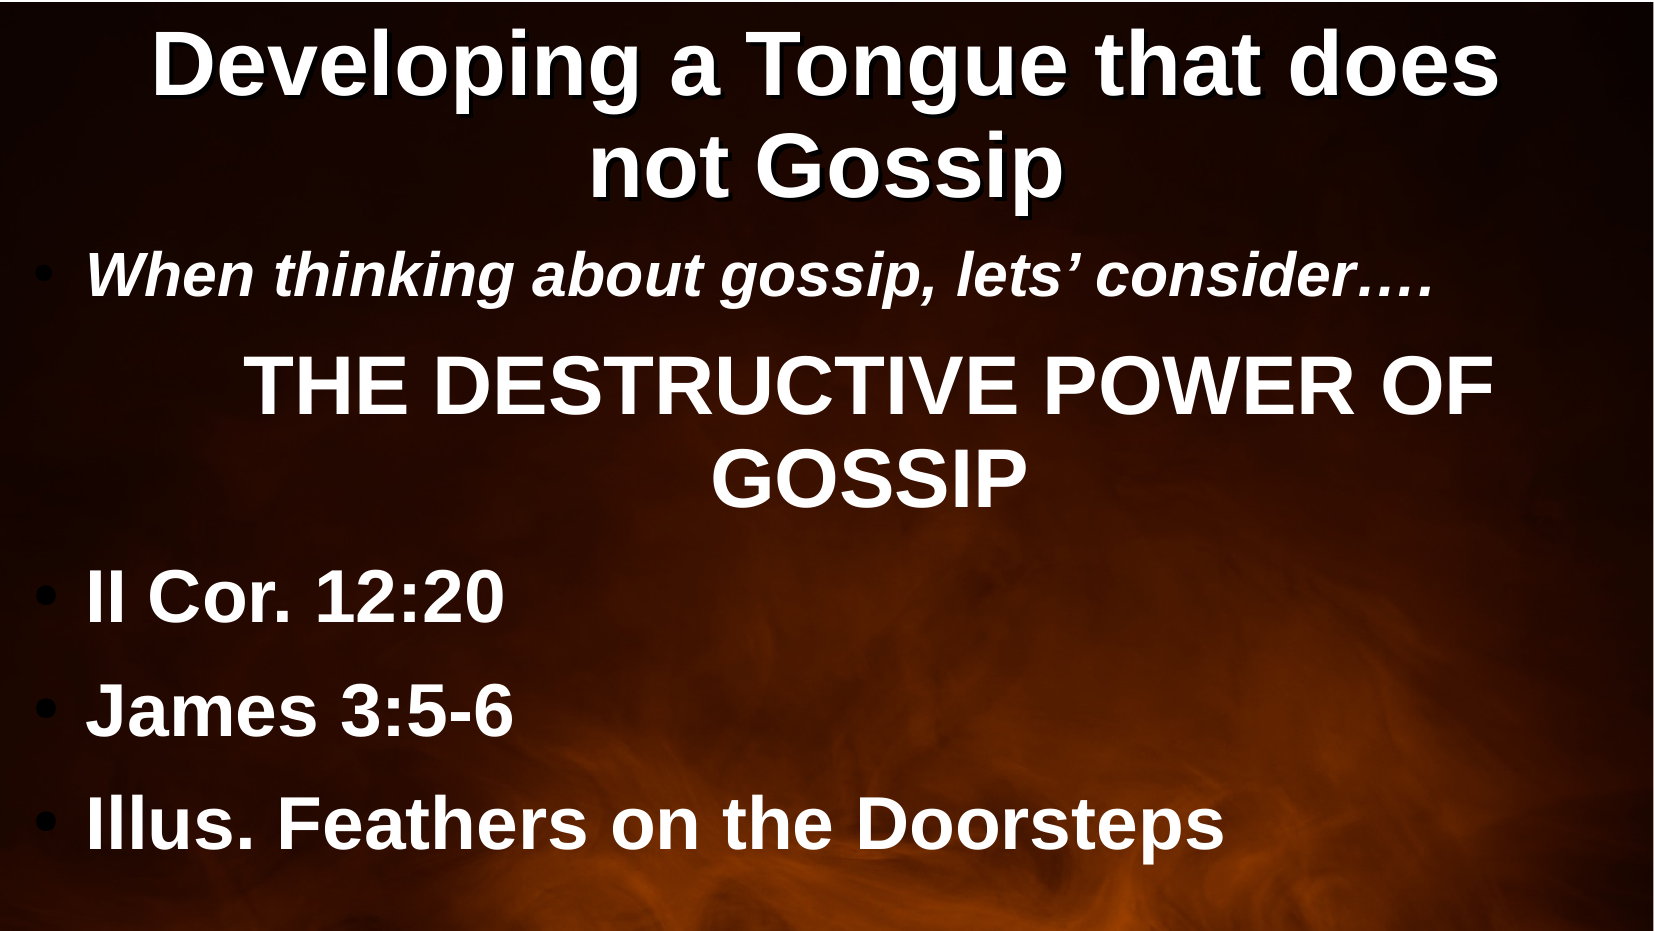

# Developing a Tongue that does not Gossip
When thinking about gossip, lets’ consider….
THE DESTRUCTIVE POWER OF GOSSIP
II Cor. 12:20
James 3:5-6
Illus. Feathers on the Doorsteps